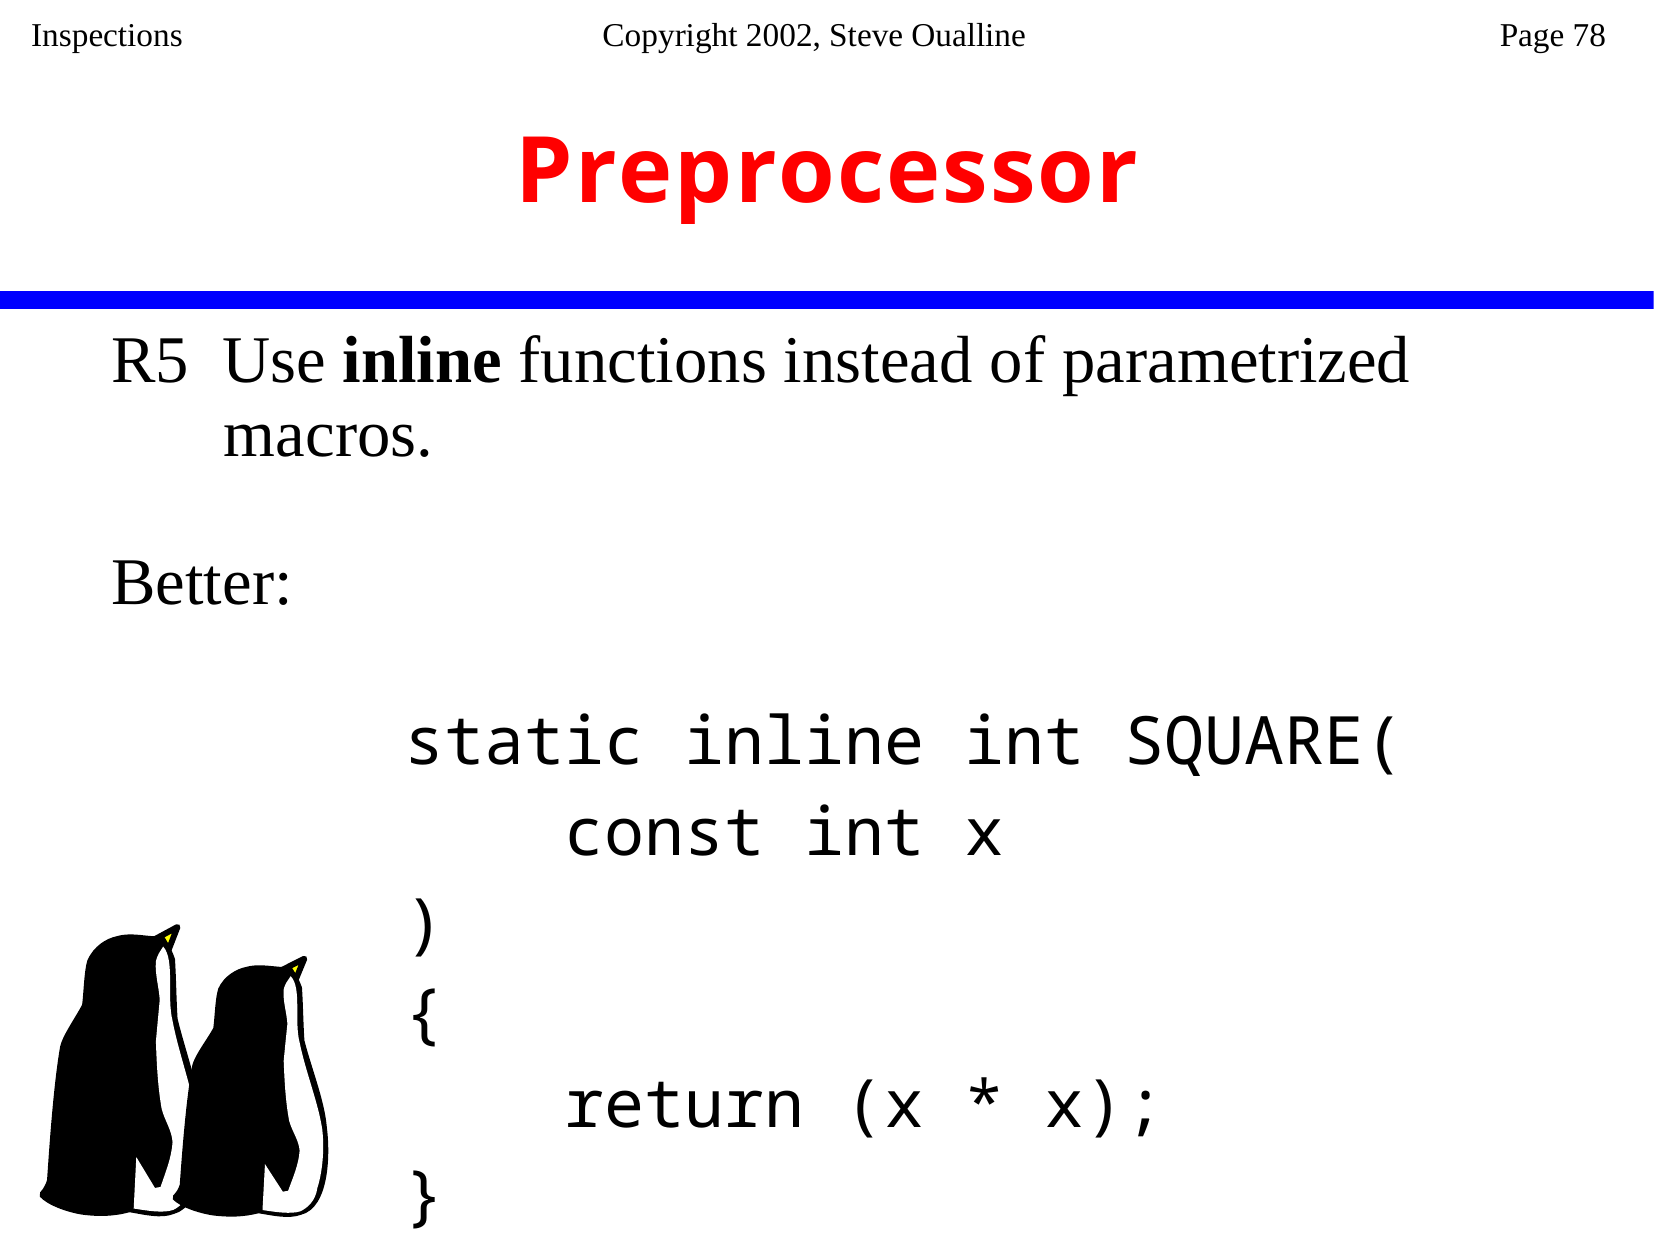

# Preprocessor
R5	Use inline functions instead of parametrized macros.
Better:
static inline int SQUARE(
 const int x
)
{
 return (x * x);
}